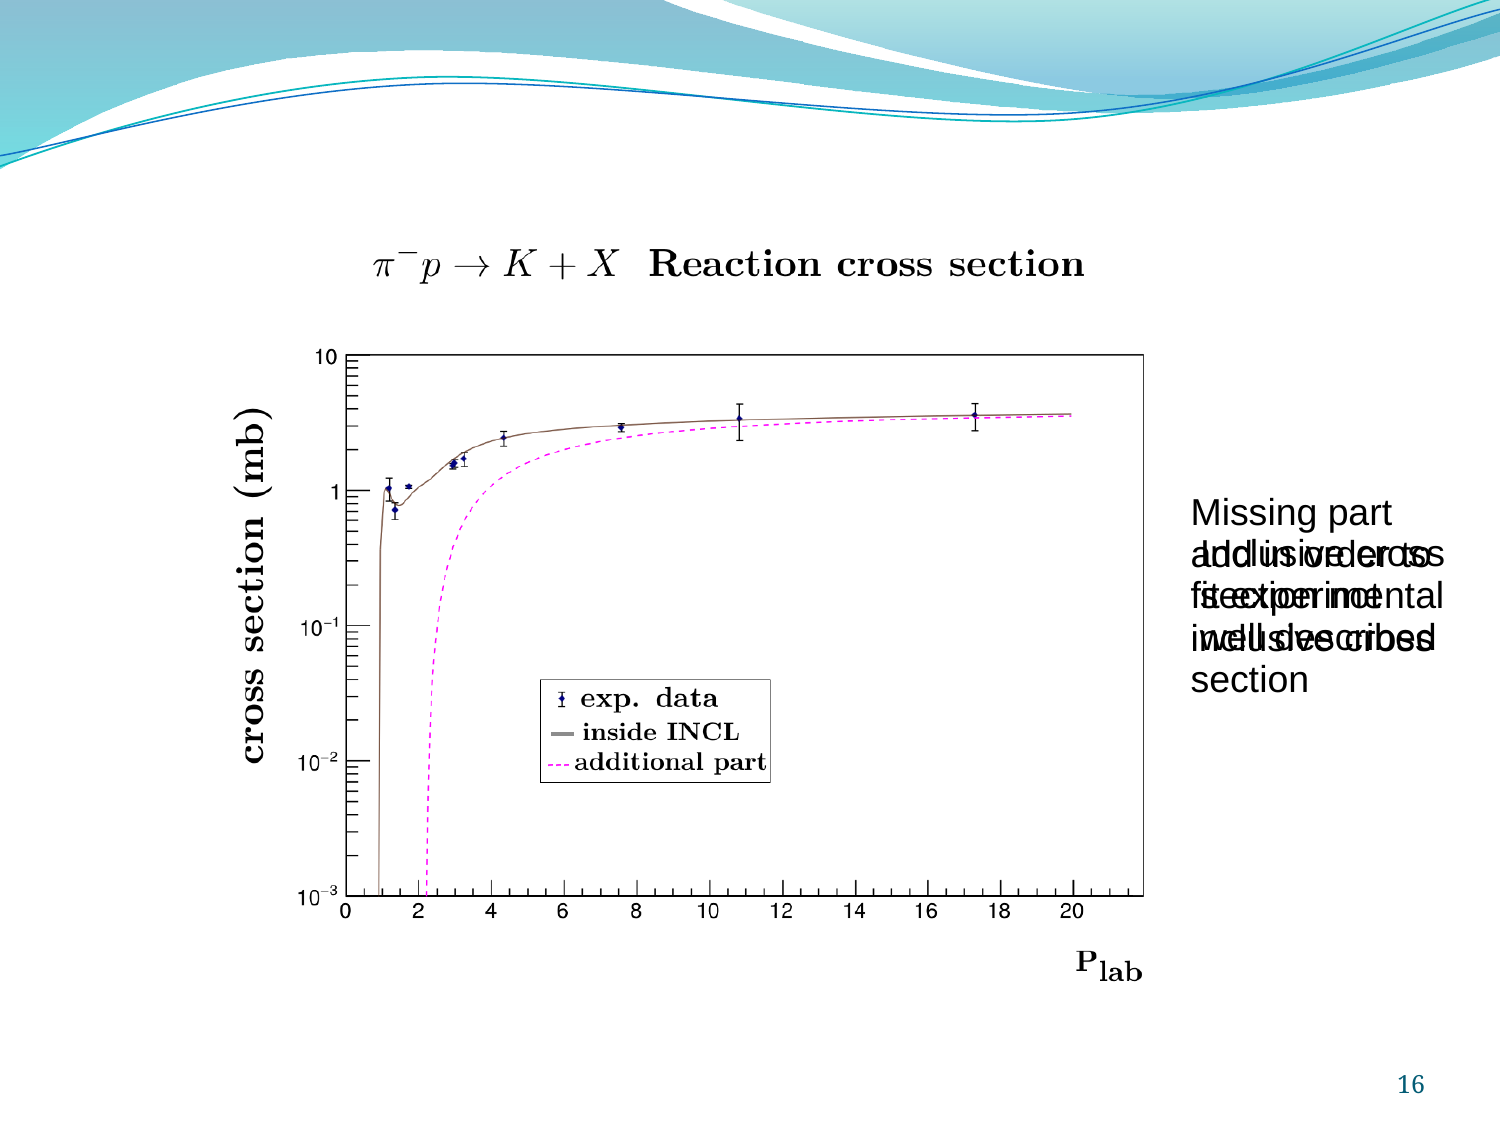

Missing part add in order to fit experimental inclusive cross section
Inclusive cross section not well described
16